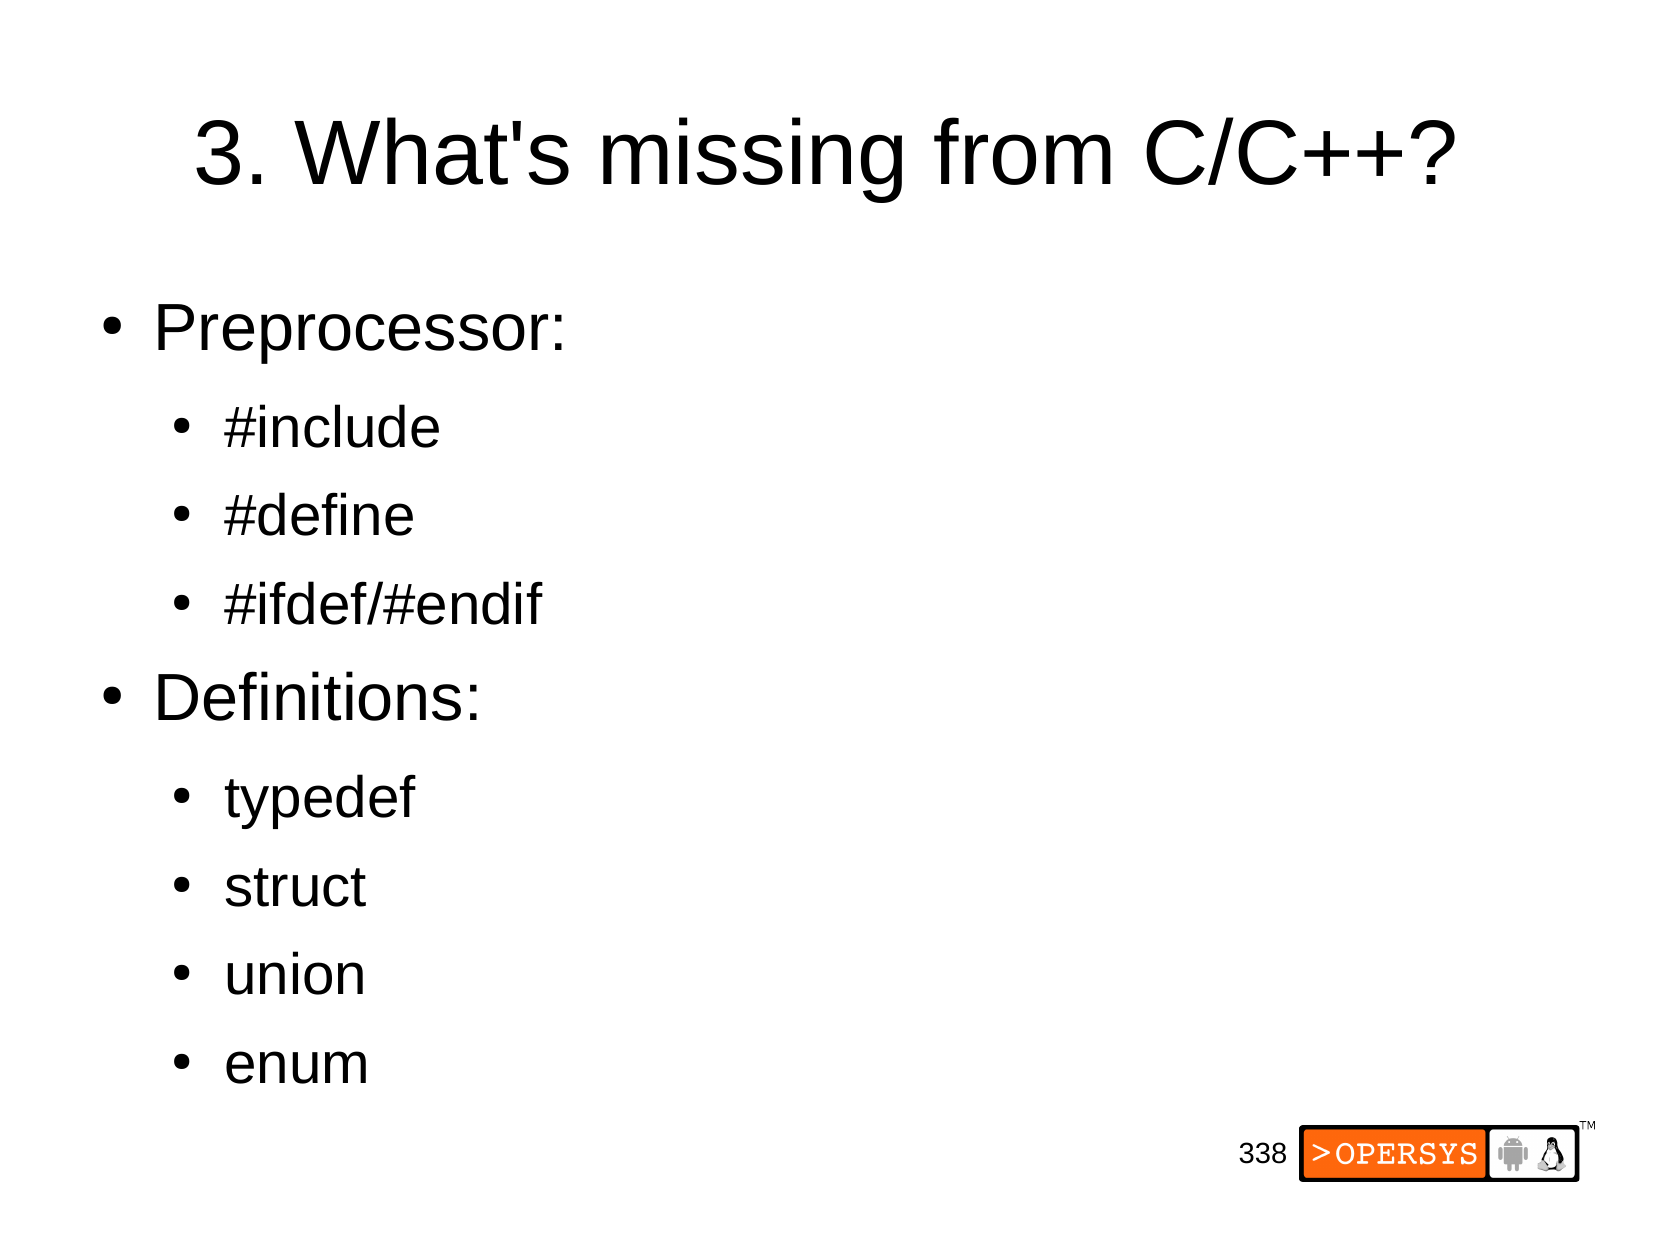

# 3. What's missing from C/C++?
Preprocessor:
#include
#define
#ifdef/#endif
Definitions:
typedef
struct
union
enum